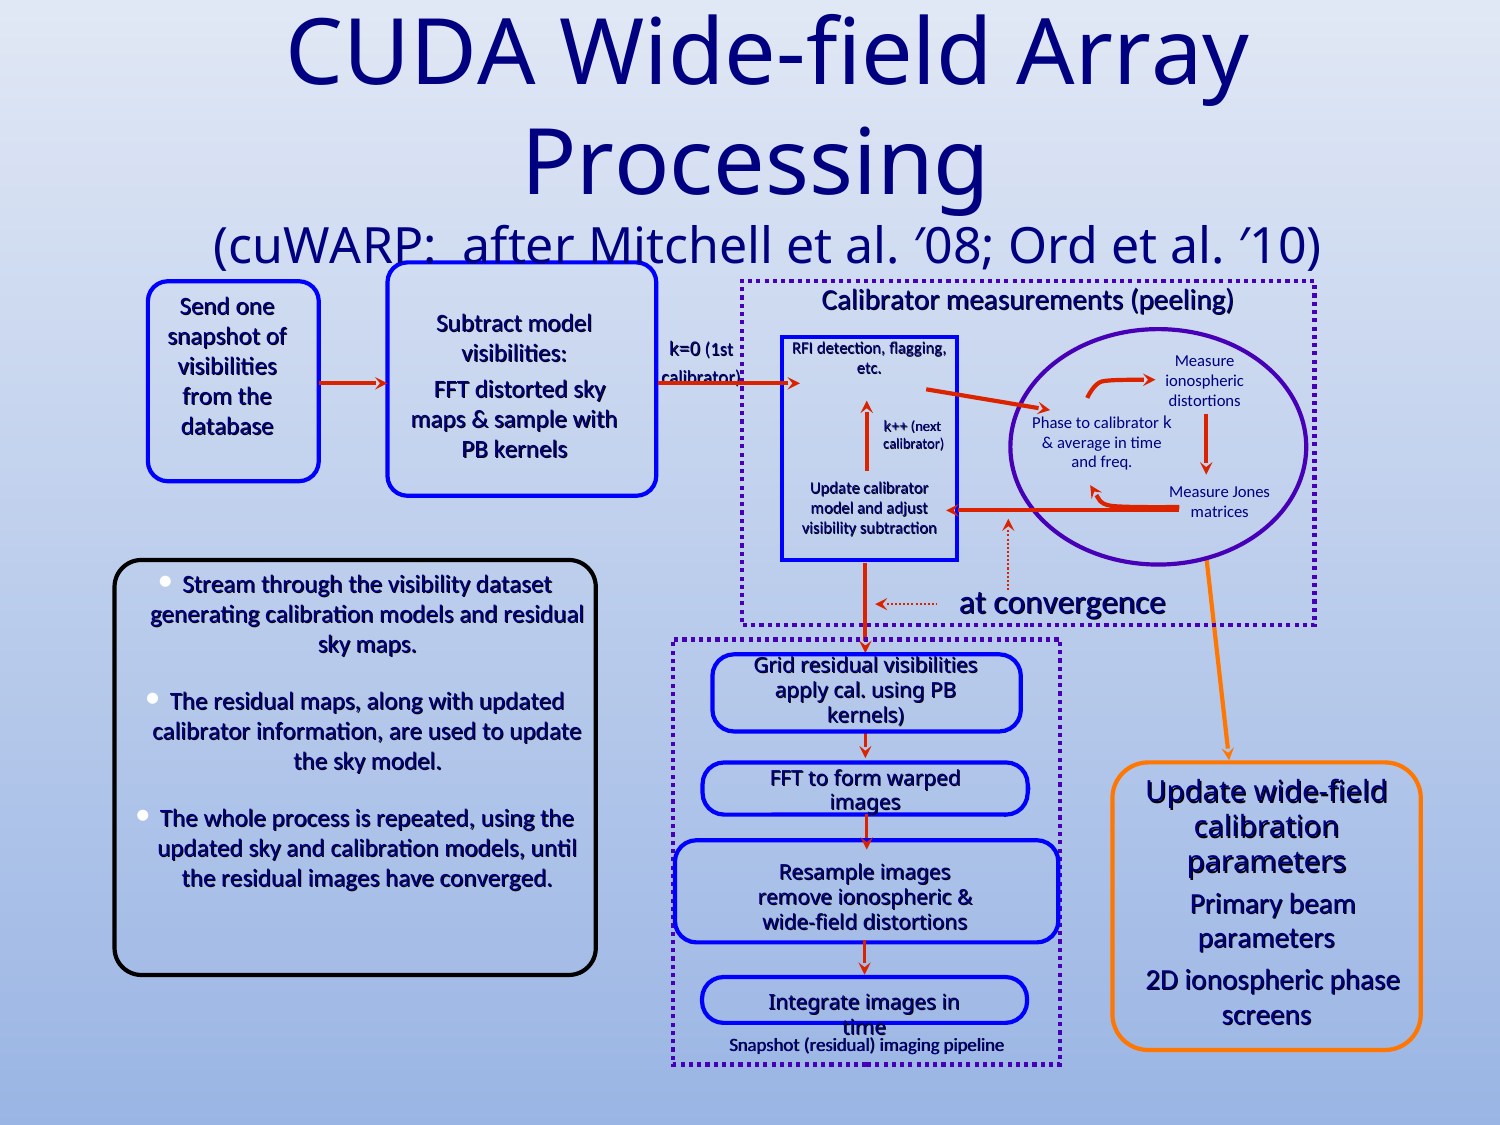

CUDA Wide-field Array Processing
(cuWARP: after Mitchell et al. ′08; Ord et al. ′10)
Subtract model visibilities:
FFT distorted sky maps & sample with PB kernels
Calibrator measurements (peeling)
Send one snapshot of visibilities from the database
k=0 (1st calibrator)
RFI detection, flagging, etc.
Update calibrator model and adjust visibility subtraction
Measure ionospheric distortions
Phase to calibrator k & average in time and freq.
k++ (next
calibrator)
Measure Jones matrices
Stream through the visibility dataset generating calibration models and residual sky maps.
The residual maps, along with updated calibrator information, are used to update the sky model.
The whole process is repeated, using the updated sky and calibration models, until the residual images have converged.
at convergence
Grid residual visibilities
apply cal. using PB kernels)
Update wide-field calibration parameters
Primary beam parameters
2D ionospheric phase screens
FFT to form warped images
Resample images
remove ionospheric &
wide-field distortions
Integrate images in time
Snapshot (residual) imaging pipeline